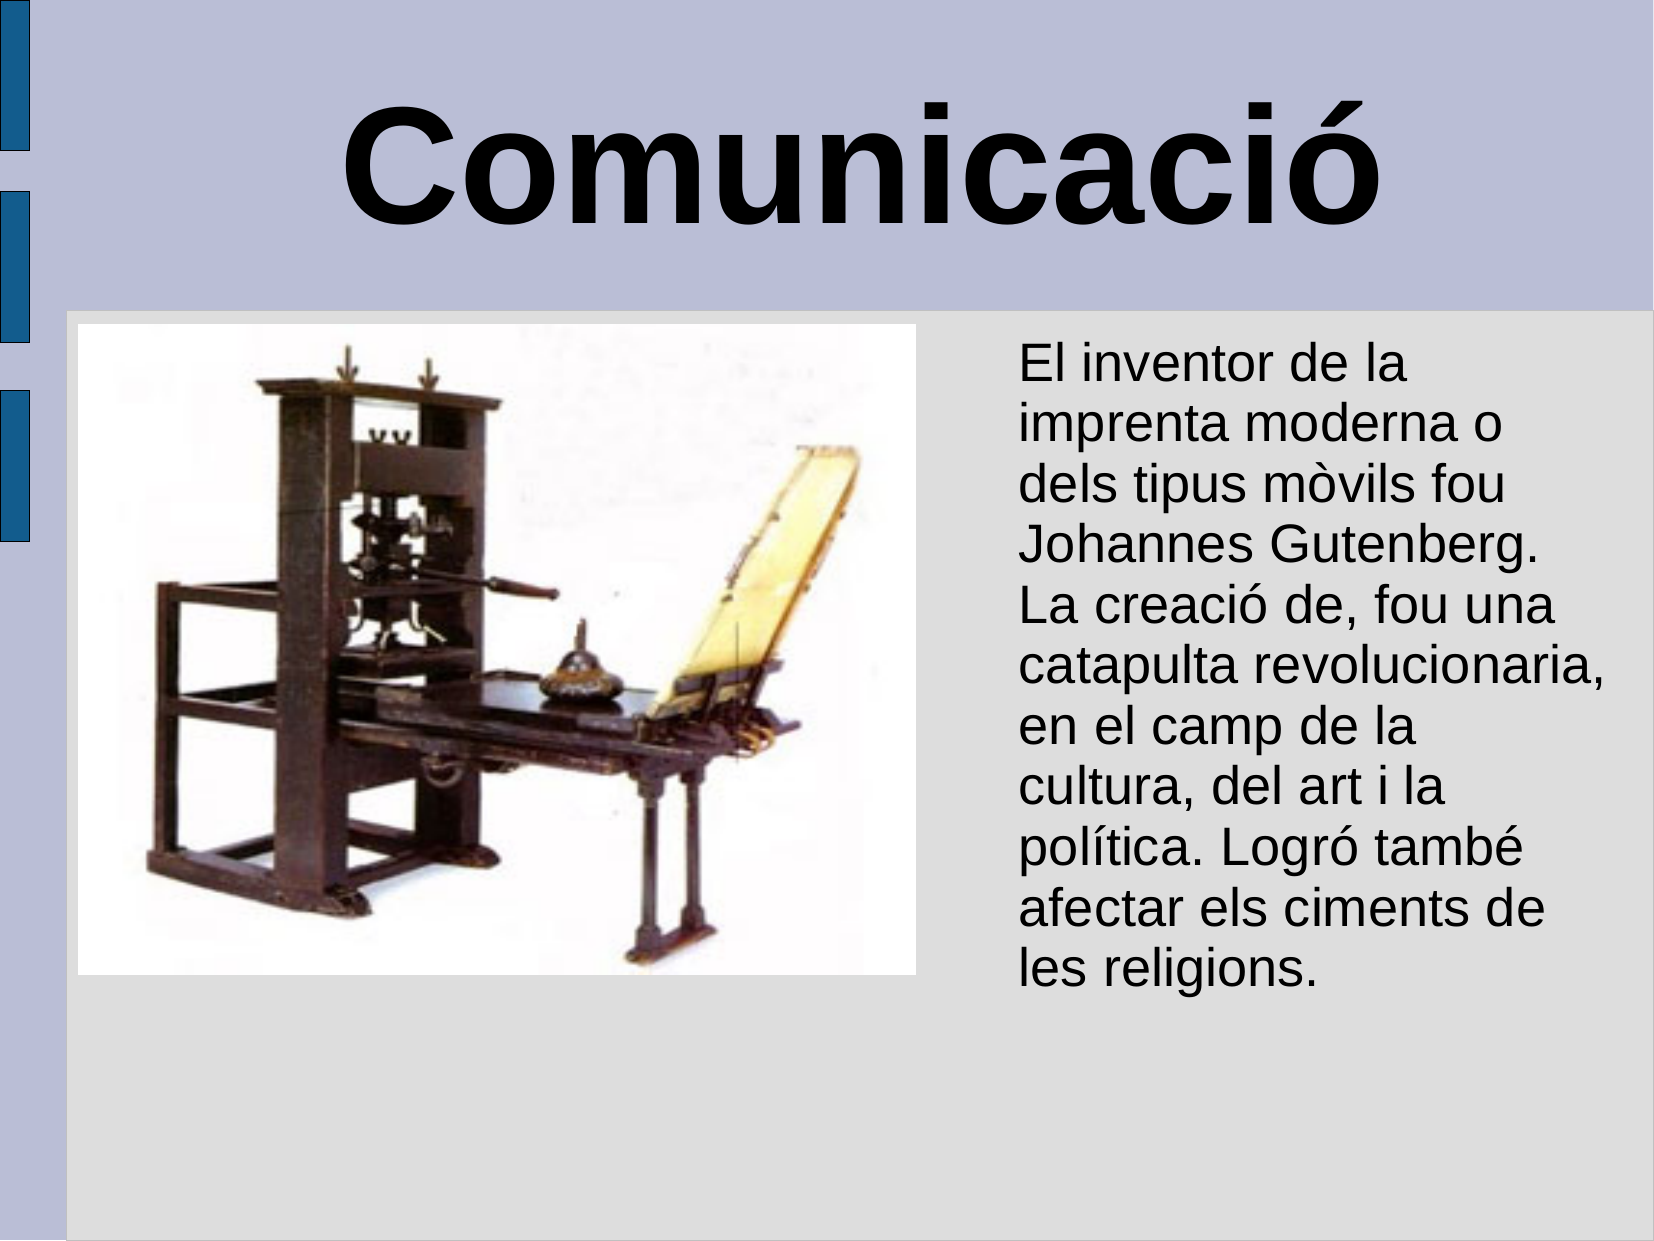

Comunicació
El inventor de la imprenta moderna o dels tipus mòvils fou Johannes Gutenberg. La creació de, fou una catapulta revolucionaria, en el camp de la cultura, del art i la política. Logró també afectar els ciments de les religions.